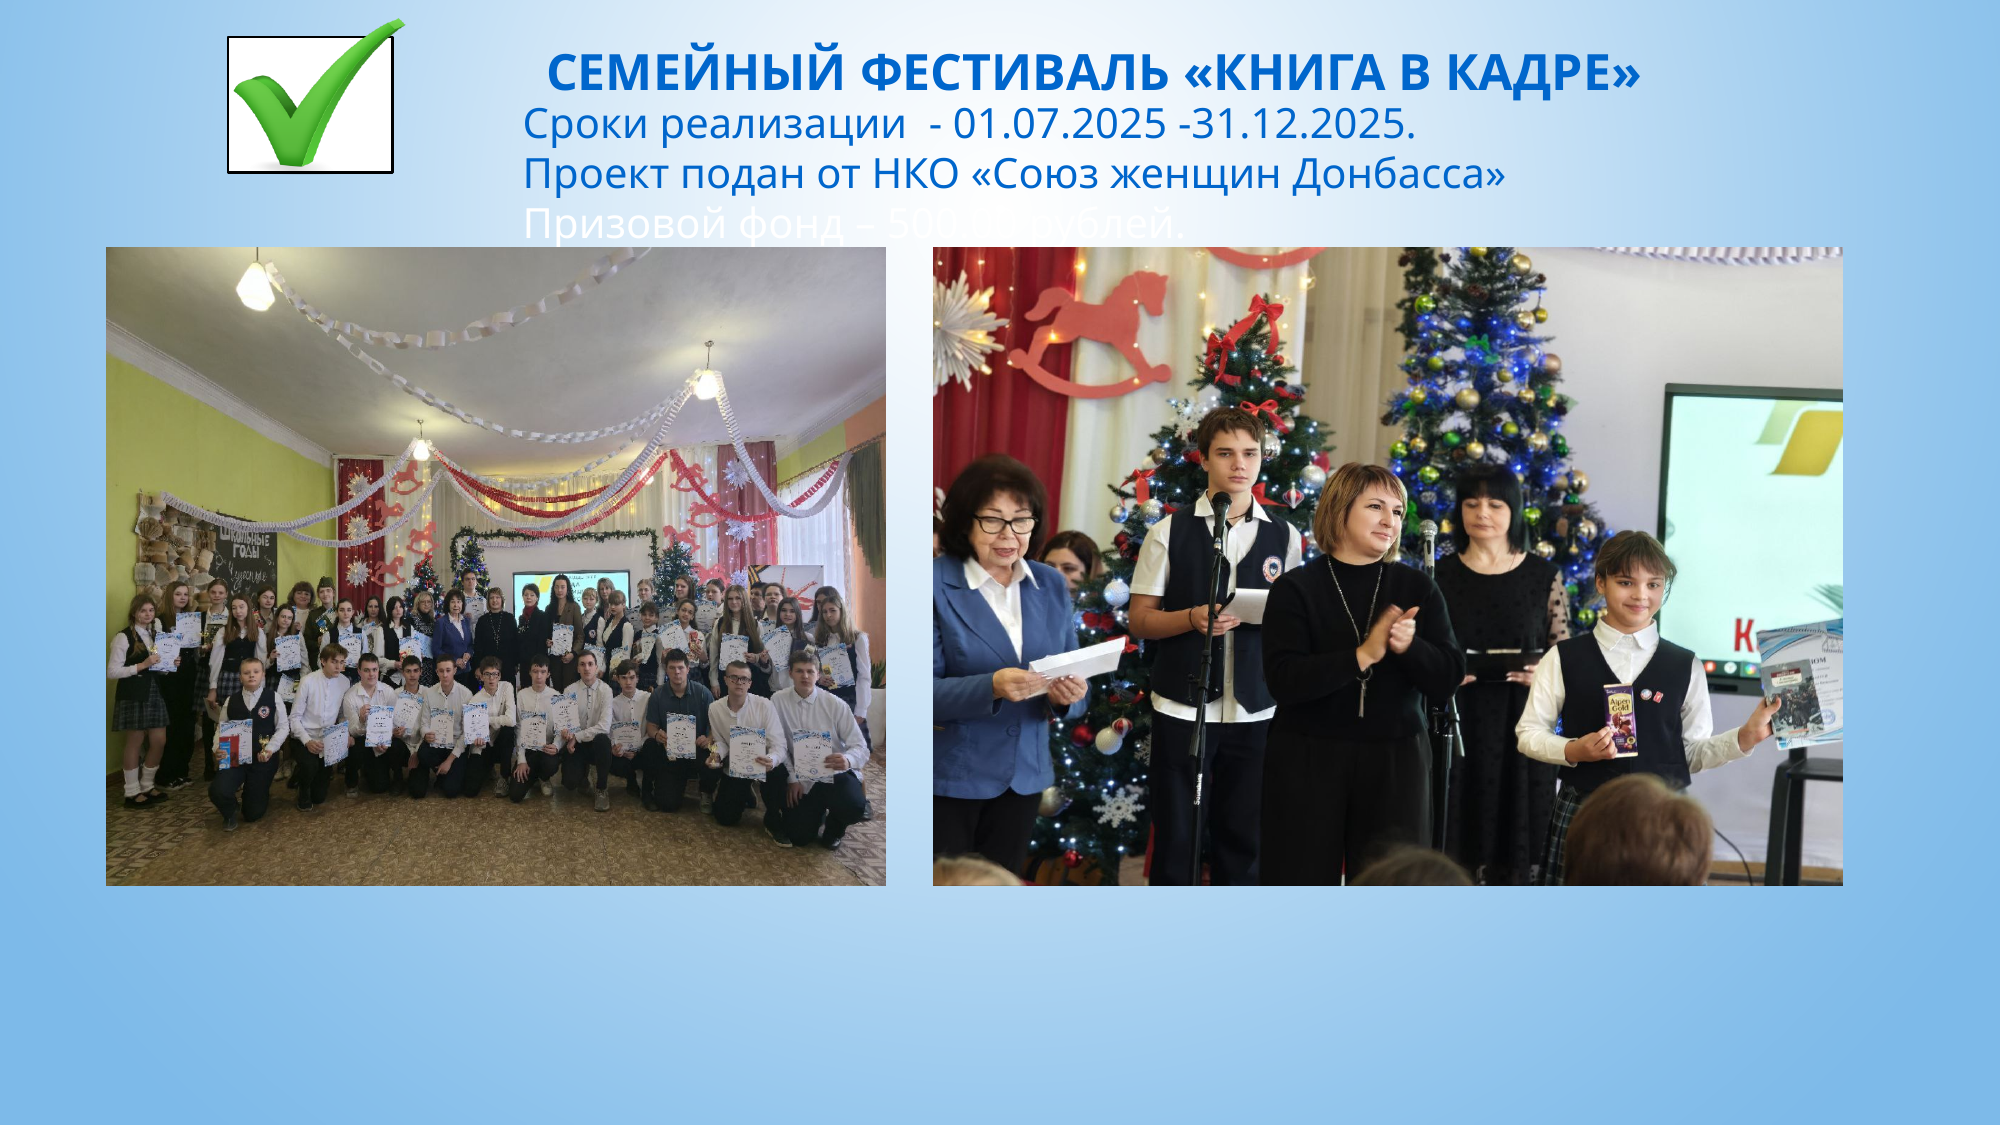

СЕМЕЙНЫЙ ФЕСТИВАЛЬ «КНИГА В КАДРЕ»
Сроки реализации - 01.07.2025 -31.12.2025.
Проект подан от НКО «Союз женщин Донбасса»
Призовой фонд – 500.00 рублей.